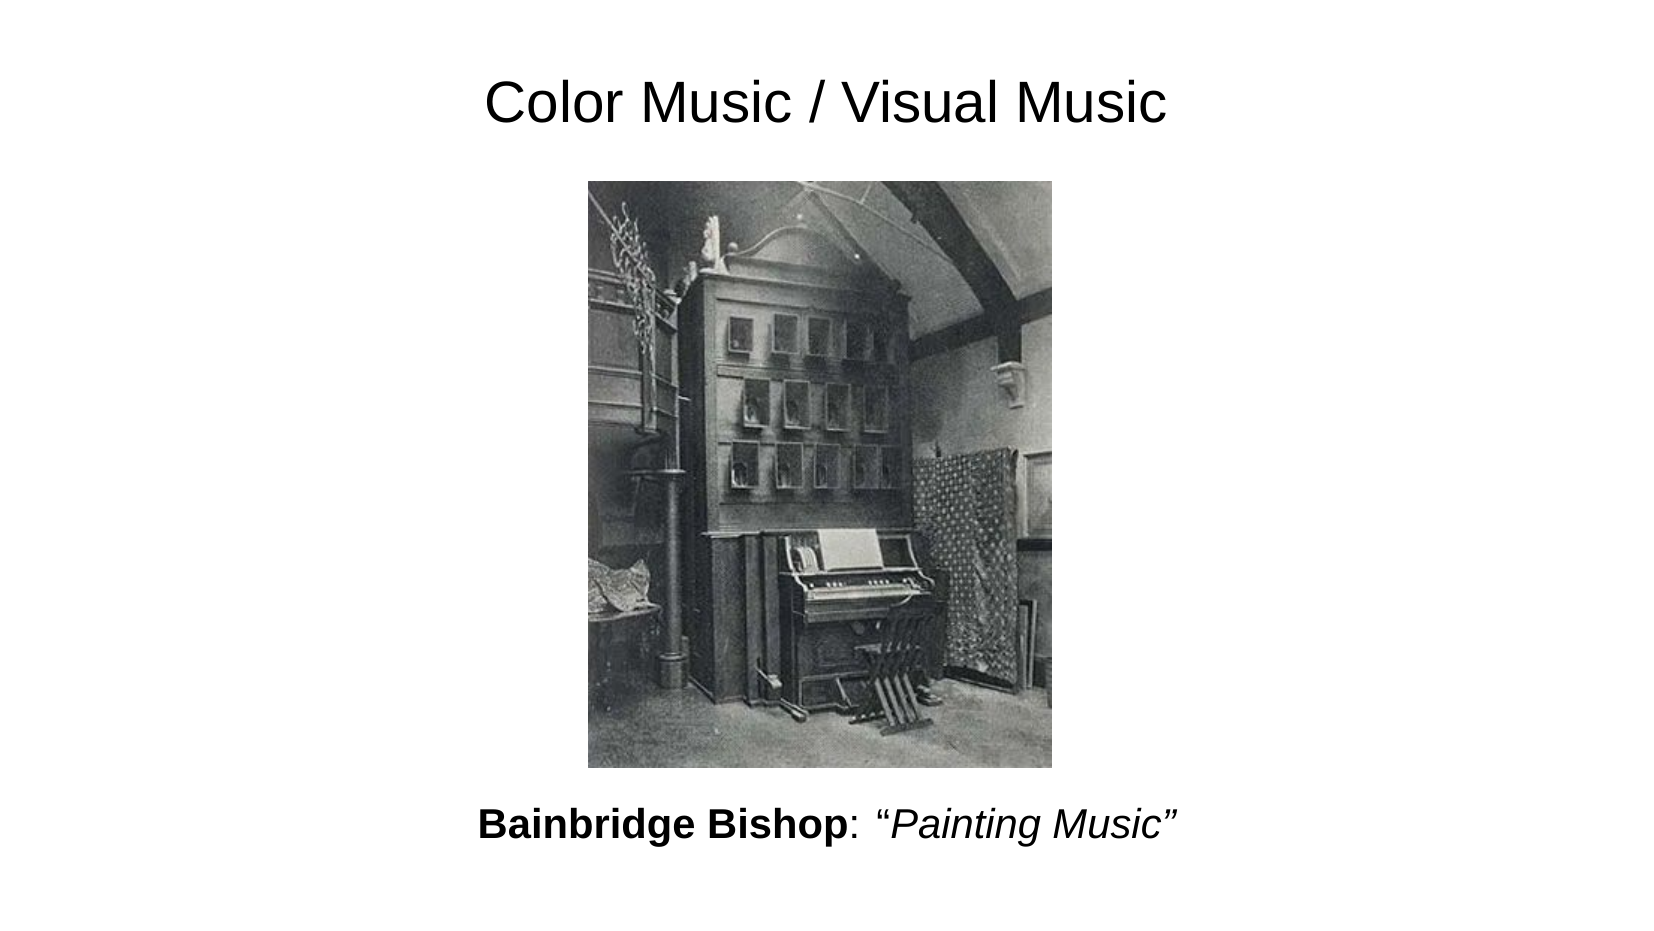

# Color Music / Visual Music Bainbridge Bishop: “Painting Music”